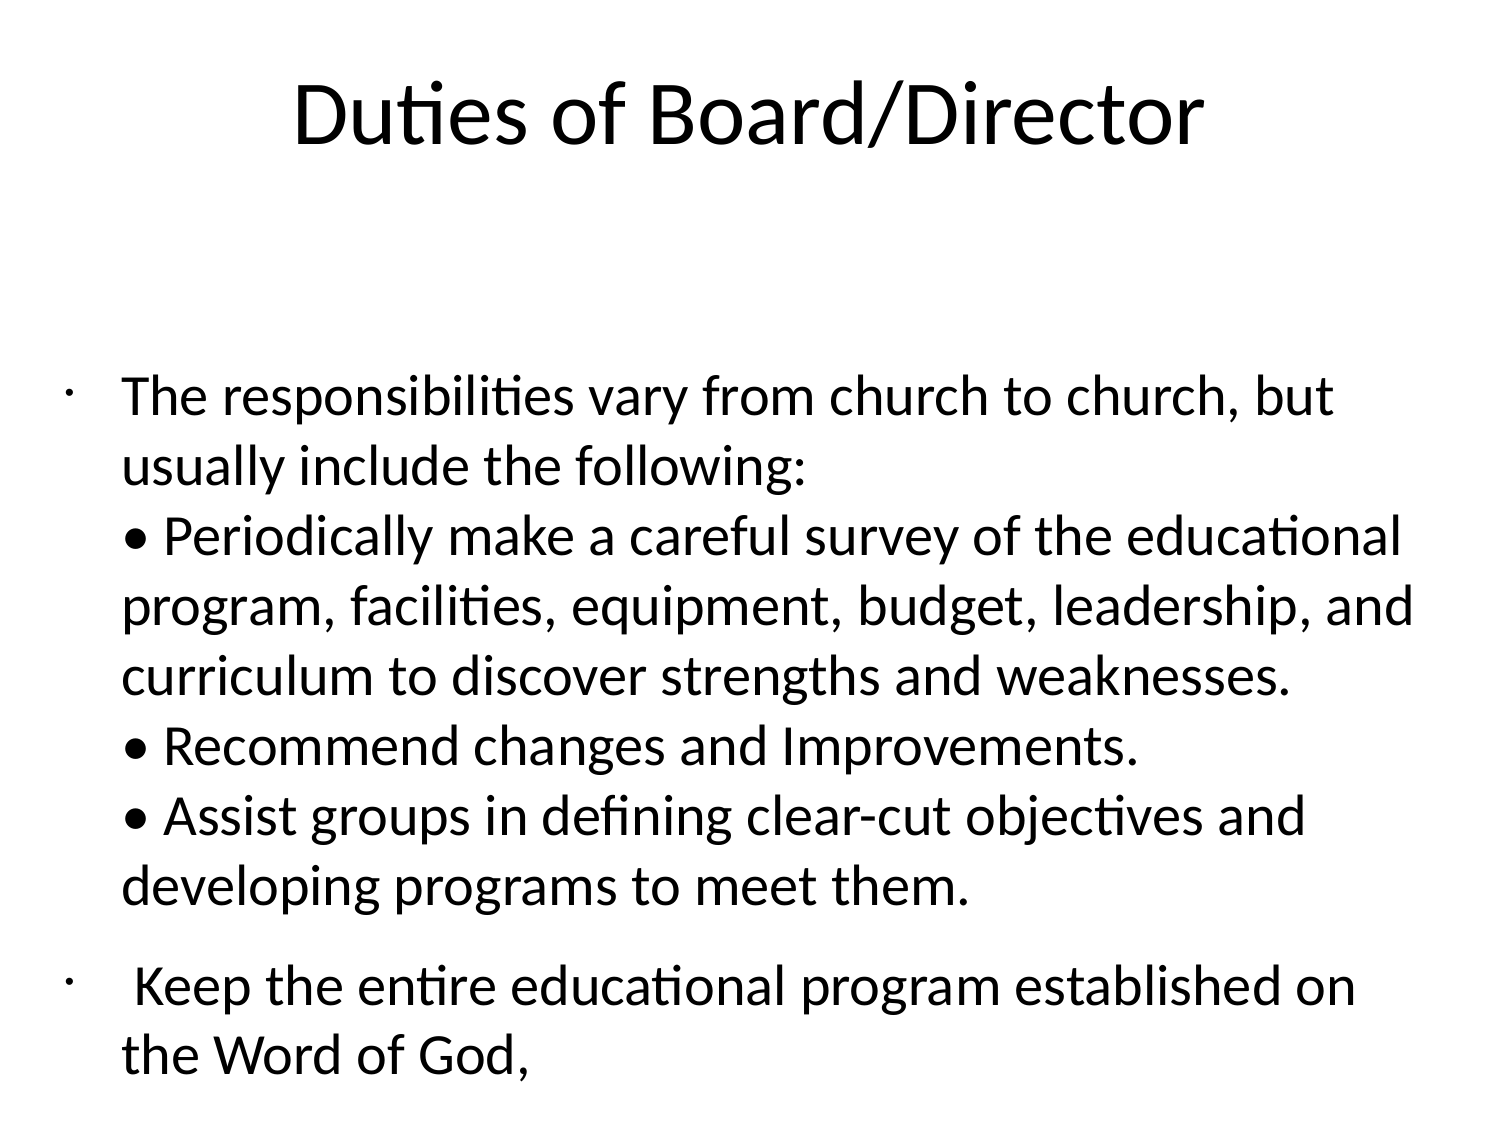

# Duties of Board/Director
The responsibilities vary from church to church, but usually include the following:
• Periodically make a careful survey of the educational program, facilities, equipment, budget, leadership, and curriculum to discover strengths and weaknesses.
• Recommend changes and Improvements.
• Assist groups in defining clear-cut objectives and developing programs to meet them.
 Keep the entire educational program established on the Word of God,